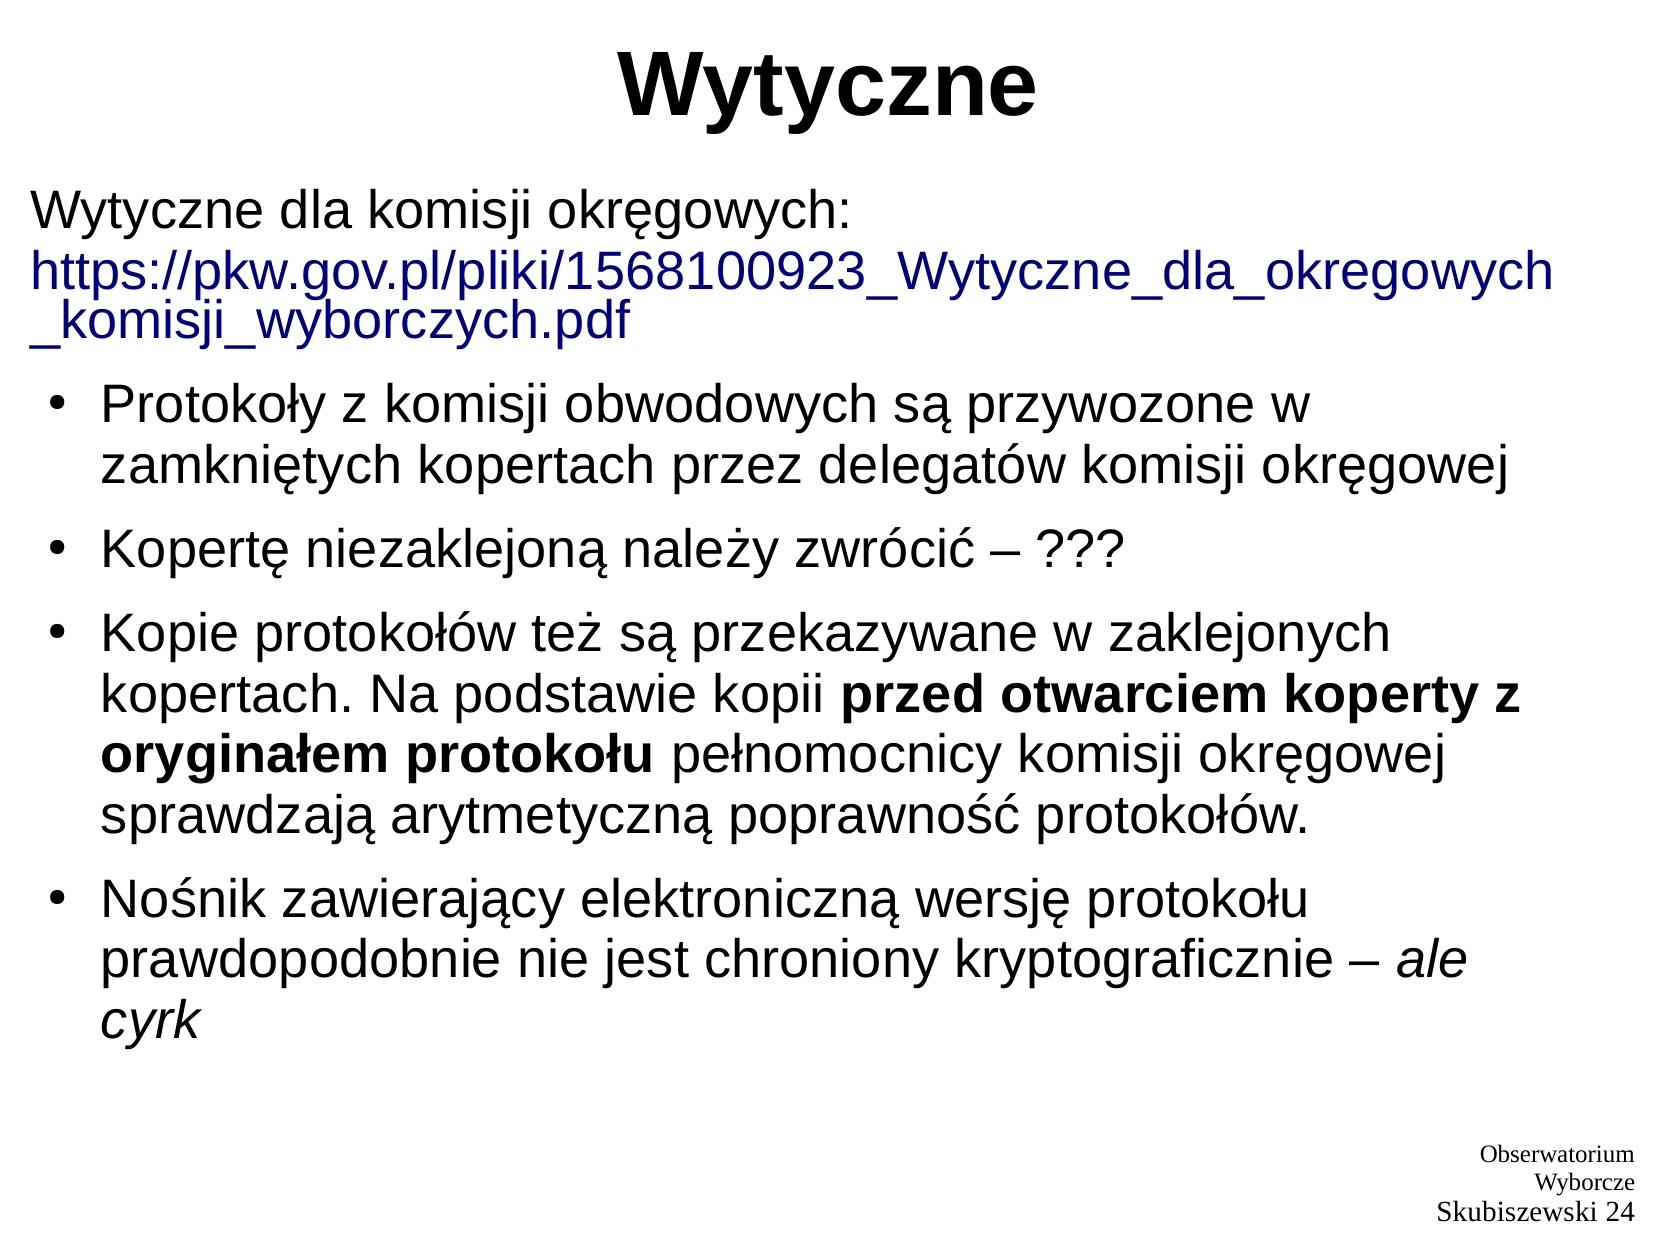

# Wytyczne
Wytyczne dla komisji okręgowych: https://pkw.gov.pl/pliki/1568100923_Wytyczne_dla_okregowych_komisji_wyborczych.pdf
Protokoły z komisji obwodowych są przywozone w zamkniętych kopertach przez delegatów komisji okręgowej
Kopertę niezaklejoną należy zwrócić – ???
Kopie protokołów też są przekazywane w zaklejonych kopertach. Na podstawie kopii przed otwarciem koperty z oryginałem protokołu pełnomocnicy komisji okręgowej sprawdzają arytmetyczną poprawność protokołów.
Nośnik zawierający elektroniczną wersję protokołu prawdopodobnie nie jest chroniony kryptograficznie – ale cyrk
24